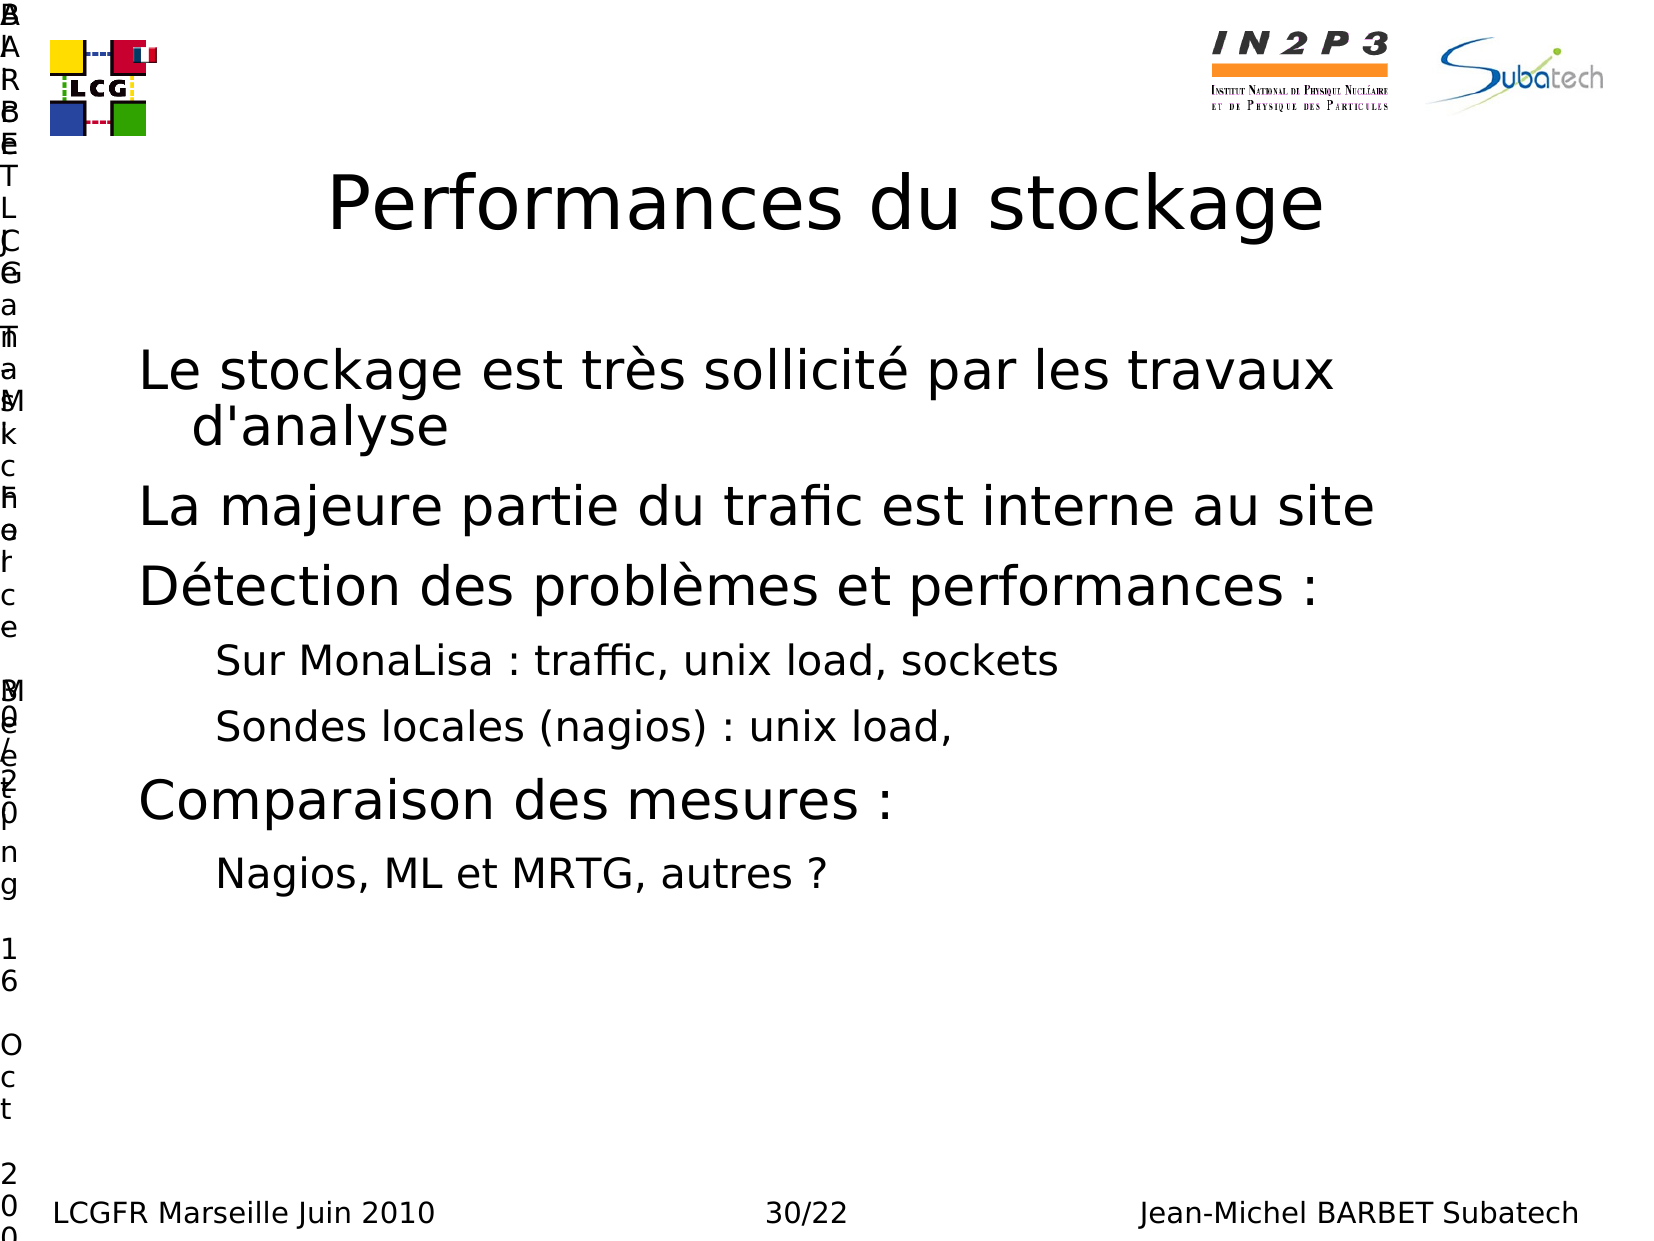

# Performances du stockage
Le stockage est très sollicité par les travaux d'analyse
La majeure partie du trafic est interne au site
Détection des problèmes et performances :
Sur MonaLisa : traffic, unix load, sockets
Sondes locales (nagios) : unix load,
Comparaison des mesures :
Nagios, ML et MRTG, autres ?